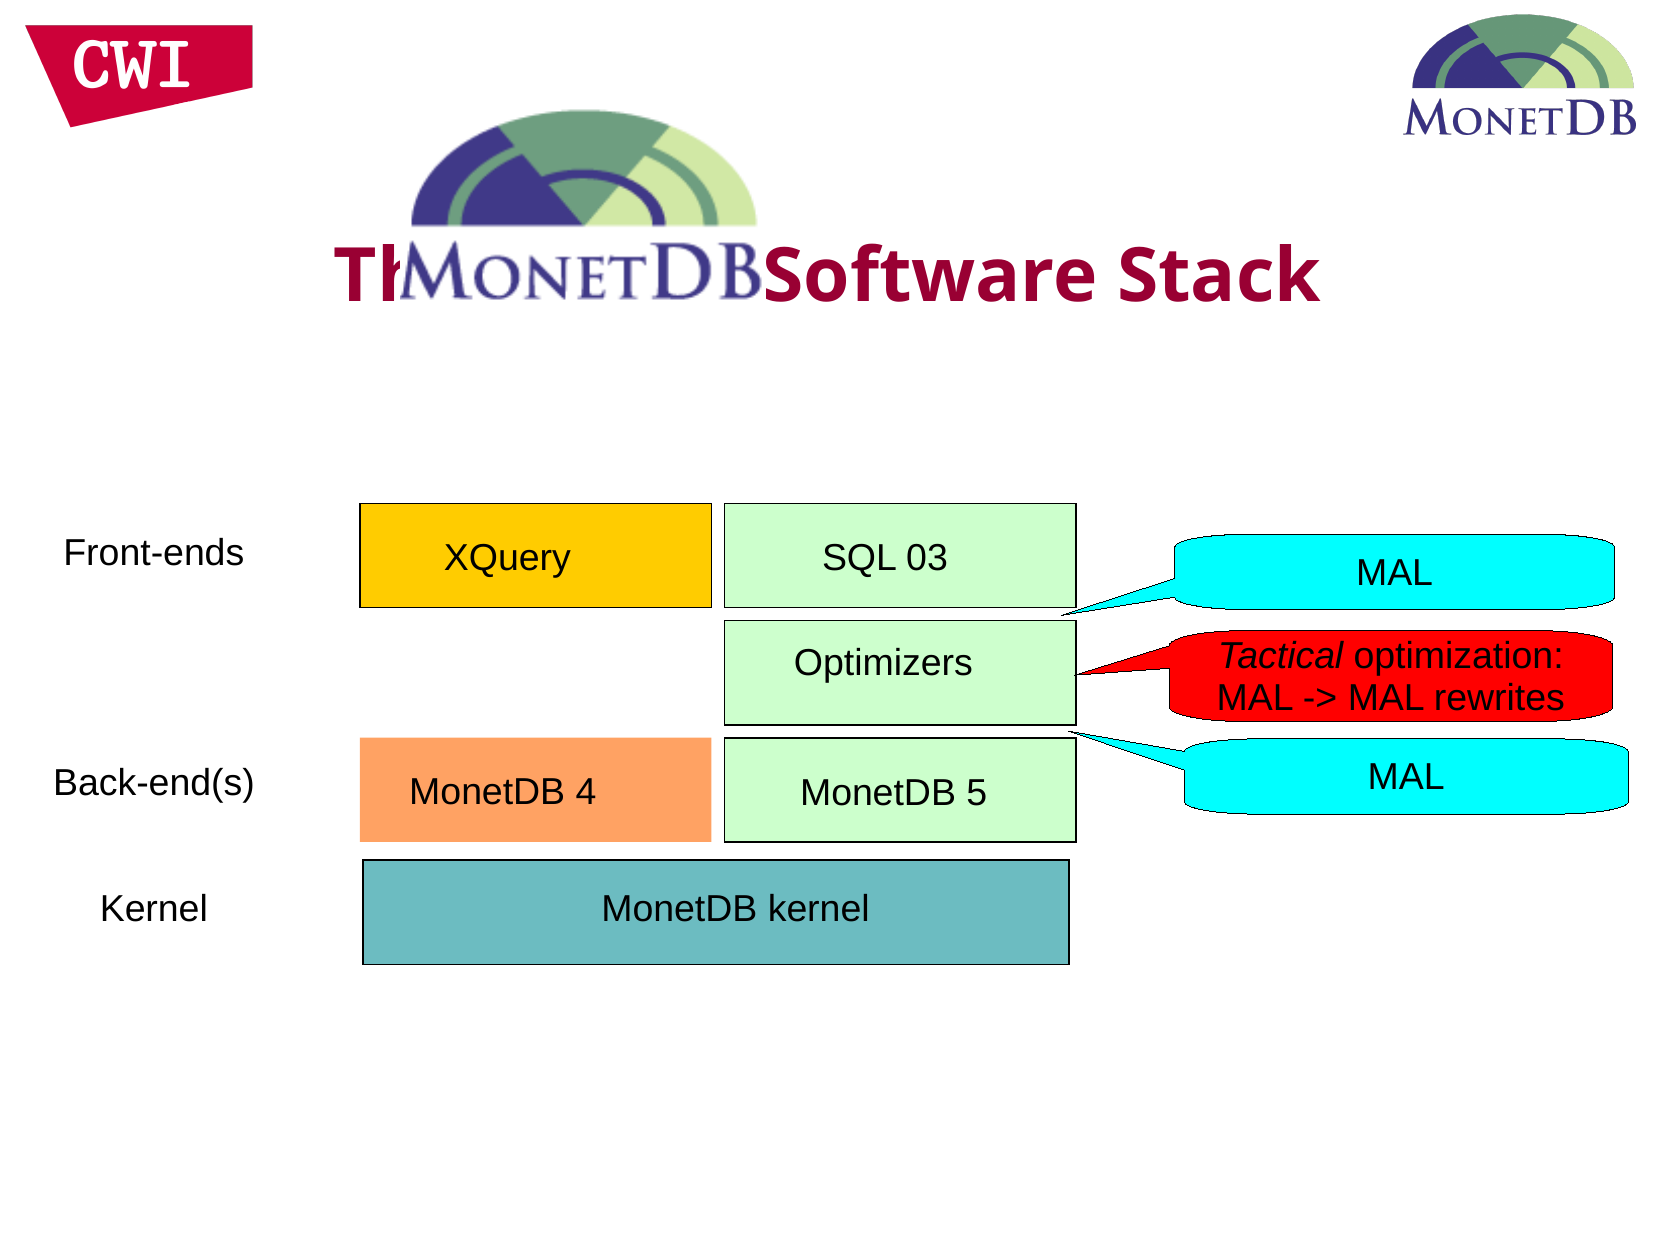

The Software Stack
Front-ends
XQuery
SQL 03
MAL
Tactical optimization:
MAL -> MAL rewrites
Optimizers
MAL
Back-end(s)
MonetDB 4
MonetDB 5
MonetDB kernel
Kernel